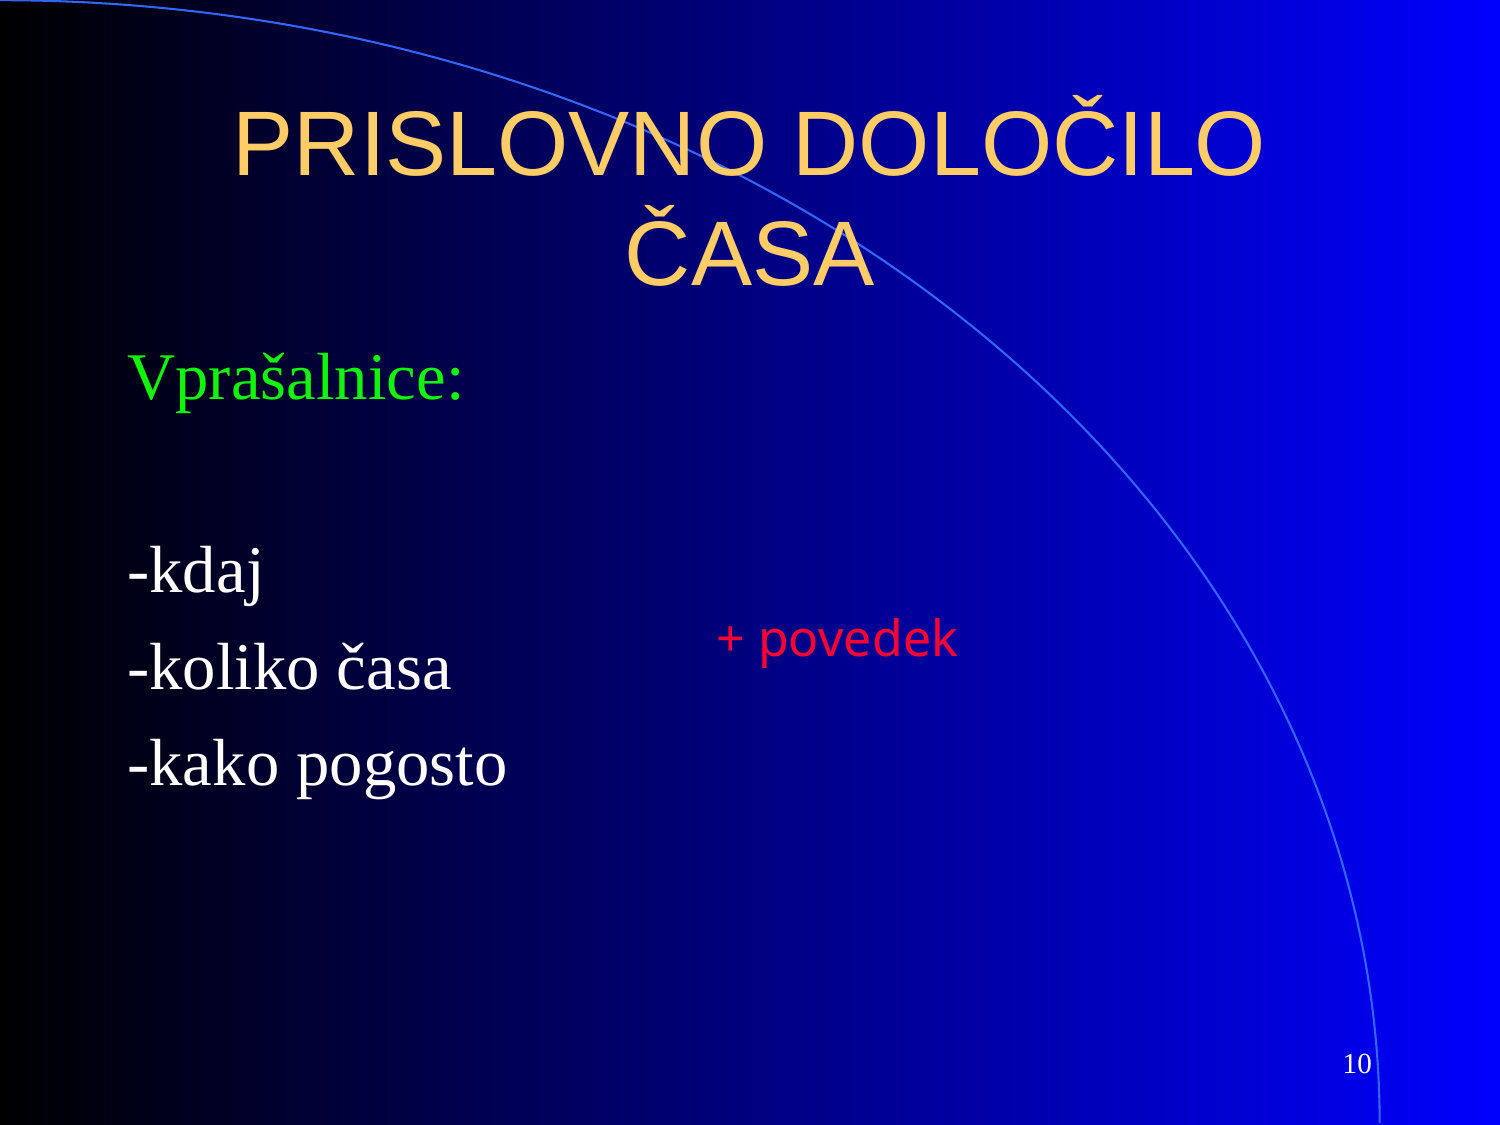

# PRISLOVNO DOLOČILO ČASA
Vprašalnice:
-kdaj
-koliko časa
-kako pogosto
+ povedek